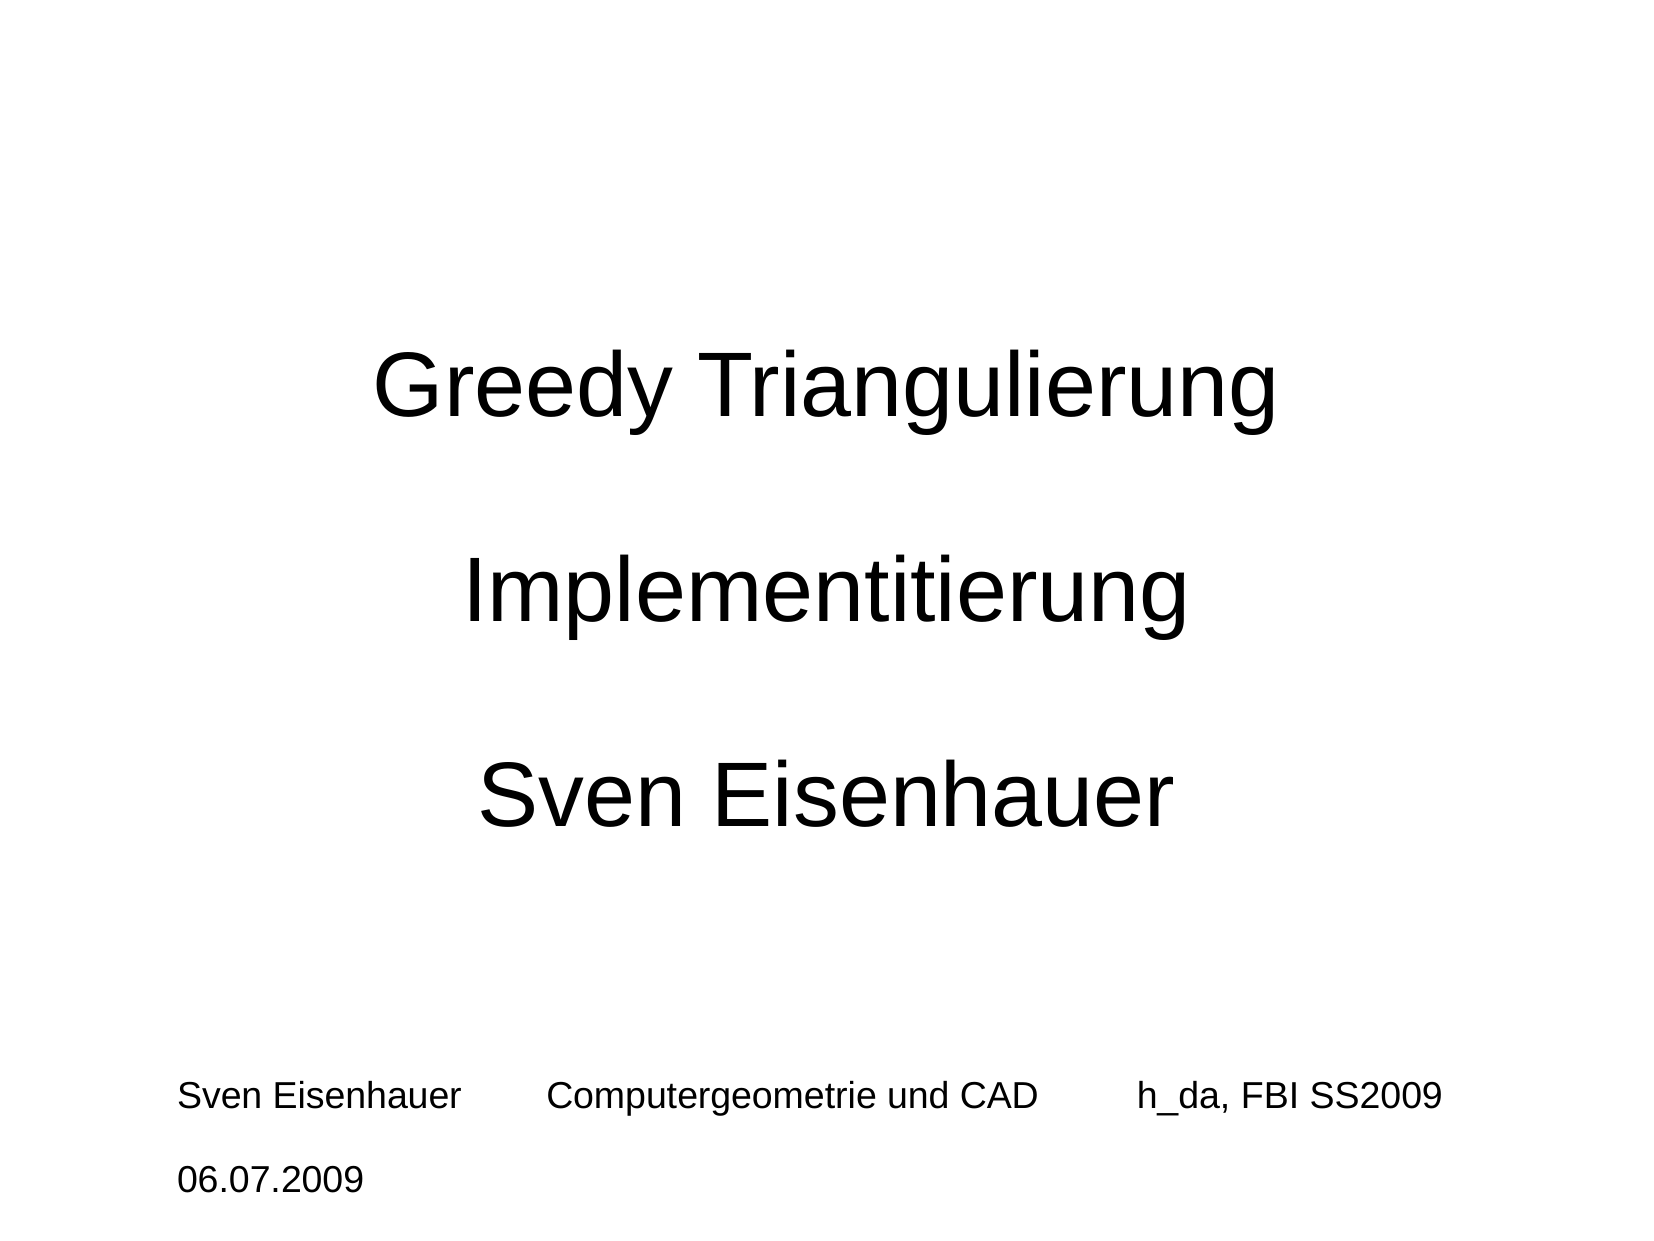

# Greedy Triangulierung Implementitierung Sven Eisenhauer
Sven Eisenhauer		Computergeometrie und CAD		h_da, FBI SS2009
06.07.2009